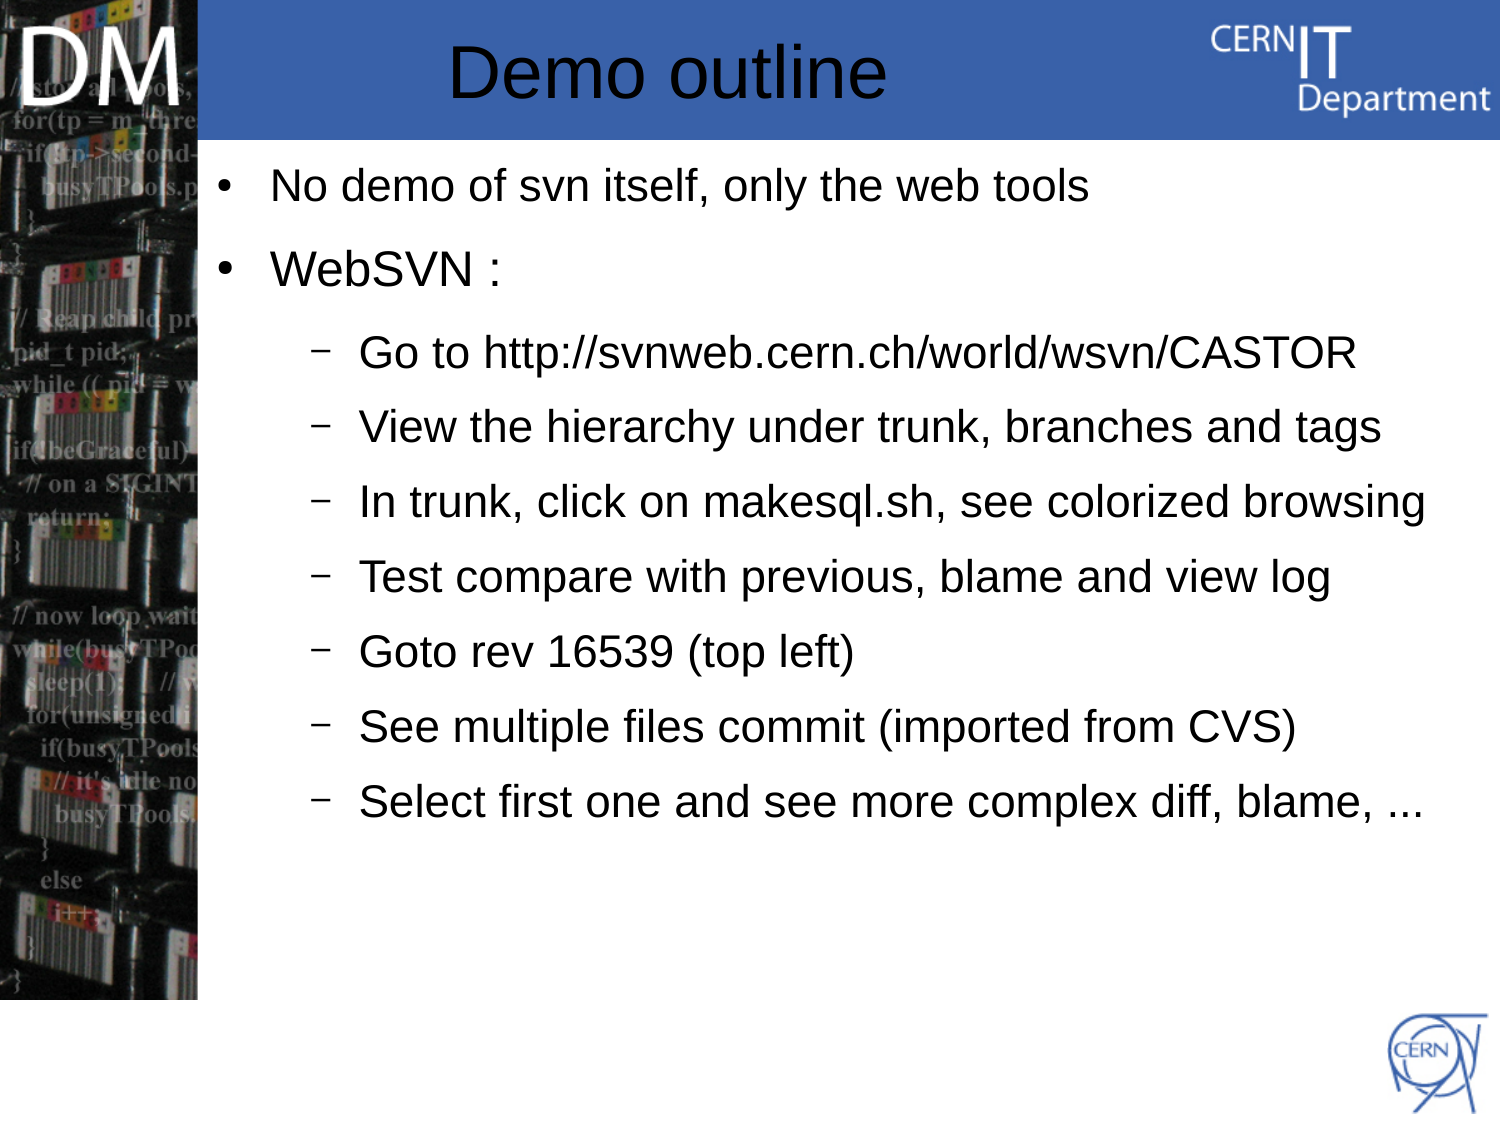

# Demo outline
No demo of svn itself, only the web tools
WebSVN :
Go to http://svnweb.cern.ch/world/wsvn/CASTOR
View the hierarchy under trunk, branches and tags
In trunk, click on makesql.sh, see colorized browsing
Test compare with previous, blame and view log
Goto rev 16539 (top left)
See multiple files commit (imported from CVS)
Select first one and see more complex diff, blame, ...